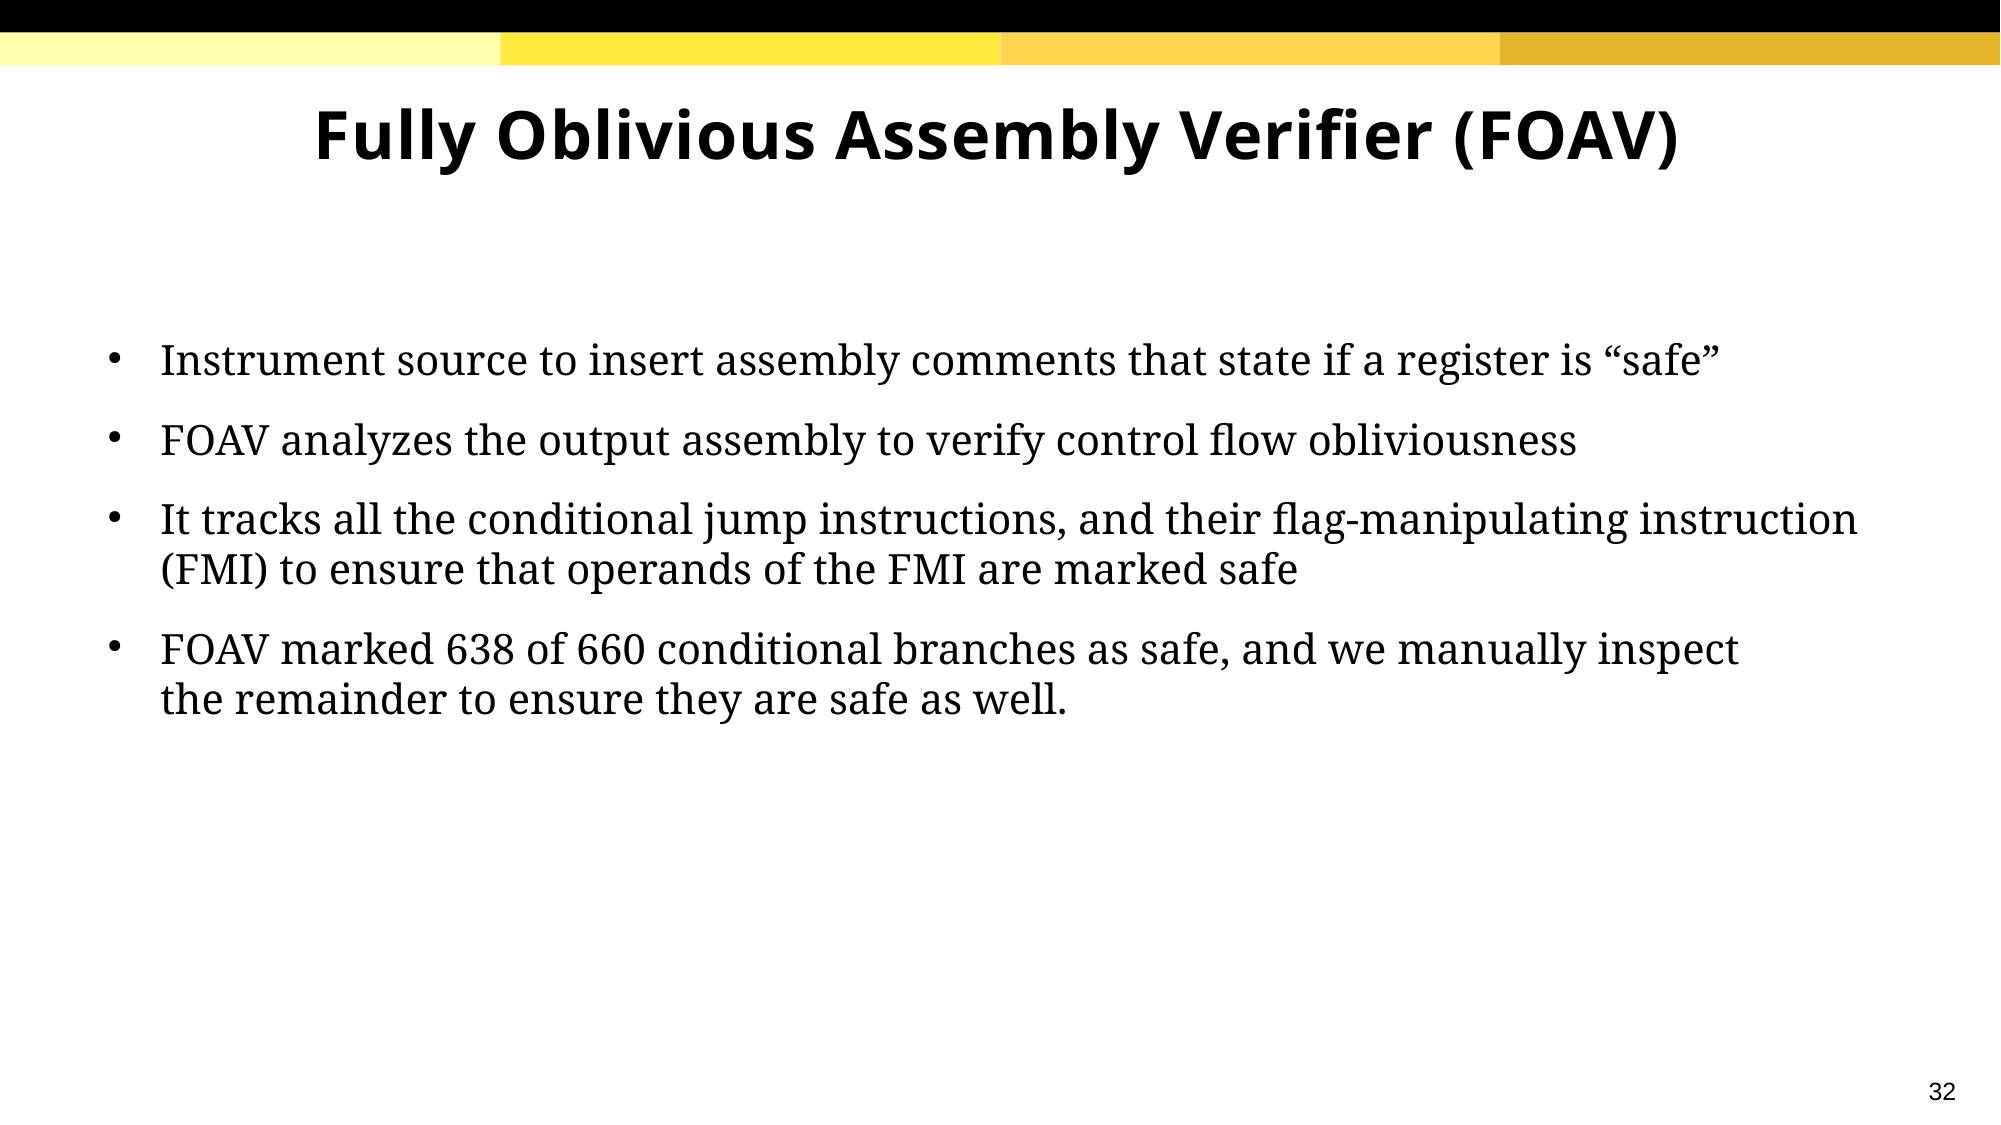

# Fully Oblivious Assembly Verifier (FOAV)
Instrument source to insert assembly comments that state if a register is “safe”
FOAV analyzes the output assembly to verify control flow obliviousness
It tracks all the conditional jump instructions, and their flag-manipulating instruction (FMI) to ensure that operands of the FMI are marked safe
FOAV marked 638 of 660 conditional branches as safe, and we manually inspect
the remainder to ensure they are safe as well.
32